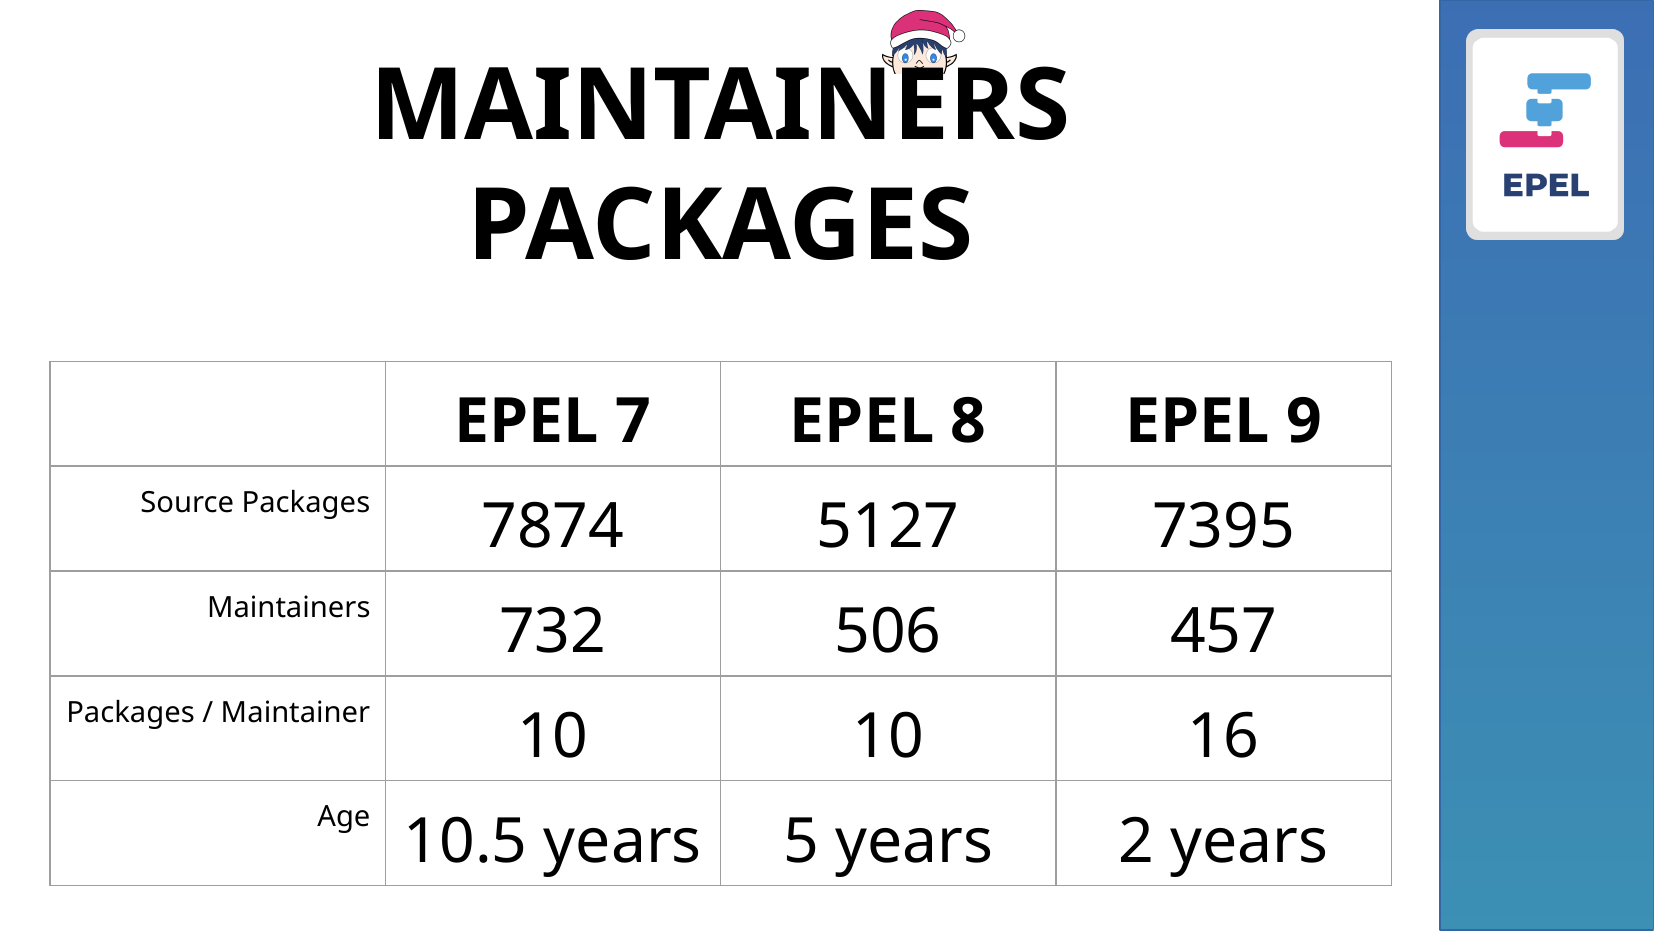

MAINTAINERS
PACKAGES
| | EPEL 7 | EPEL 8 | EPEL 9 |
| --- | --- | --- | --- |
| Source Packages | 7874 | 5127 | 7395 |
| Maintainers | 732 | 506 | 457 |
| Packages / Maintainer | 10 | 10 | 16 |
| Age | 10.5 years | 5 years | 2 years |